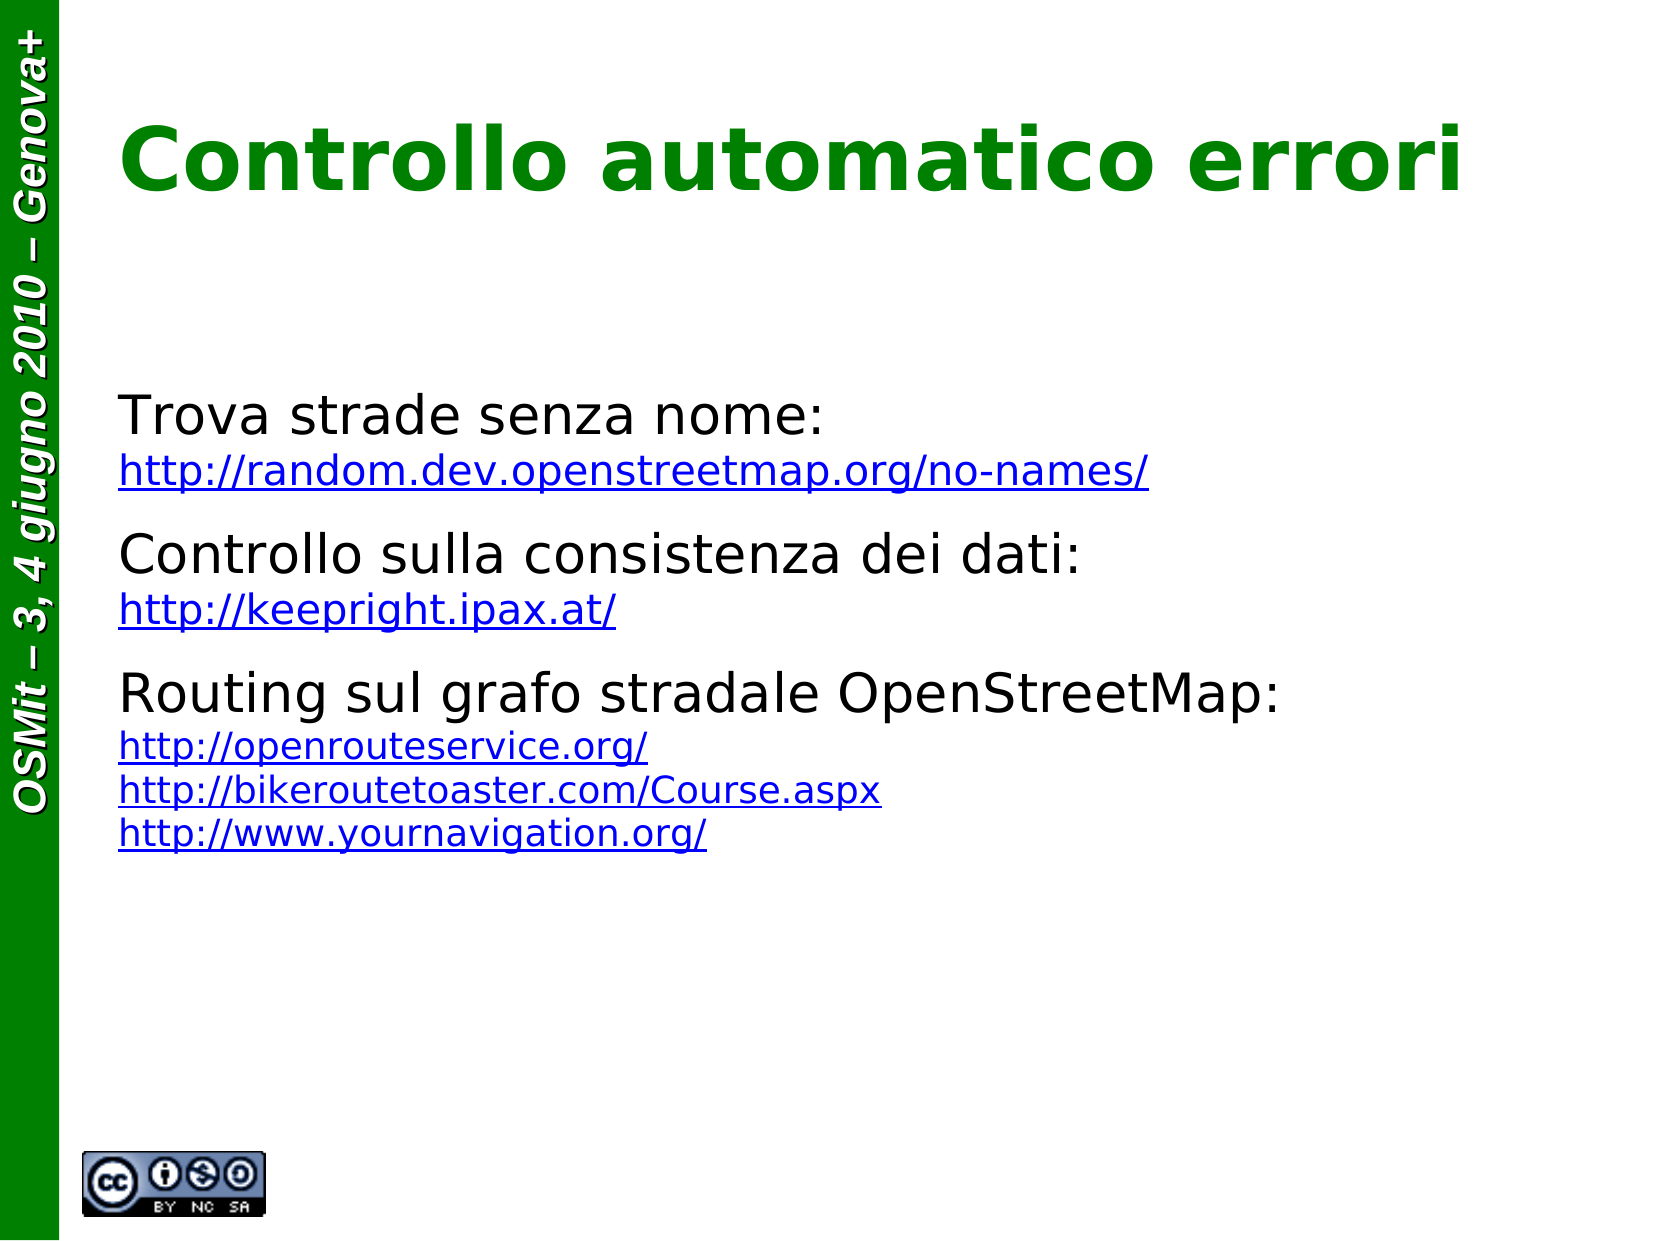

# Controllo automatico errori
Trova strade senza nome:
http://random.dev.openstreetmap.org/no-names/
Controllo sulla consistenza dei dati:
http://keepright.ipax.at/
Routing sul grafo stradale OpenStreetMap:
http://openrouteservice.org/
http://bikeroutetoaster.com/Course.aspx
http://www.yournavigation.org/